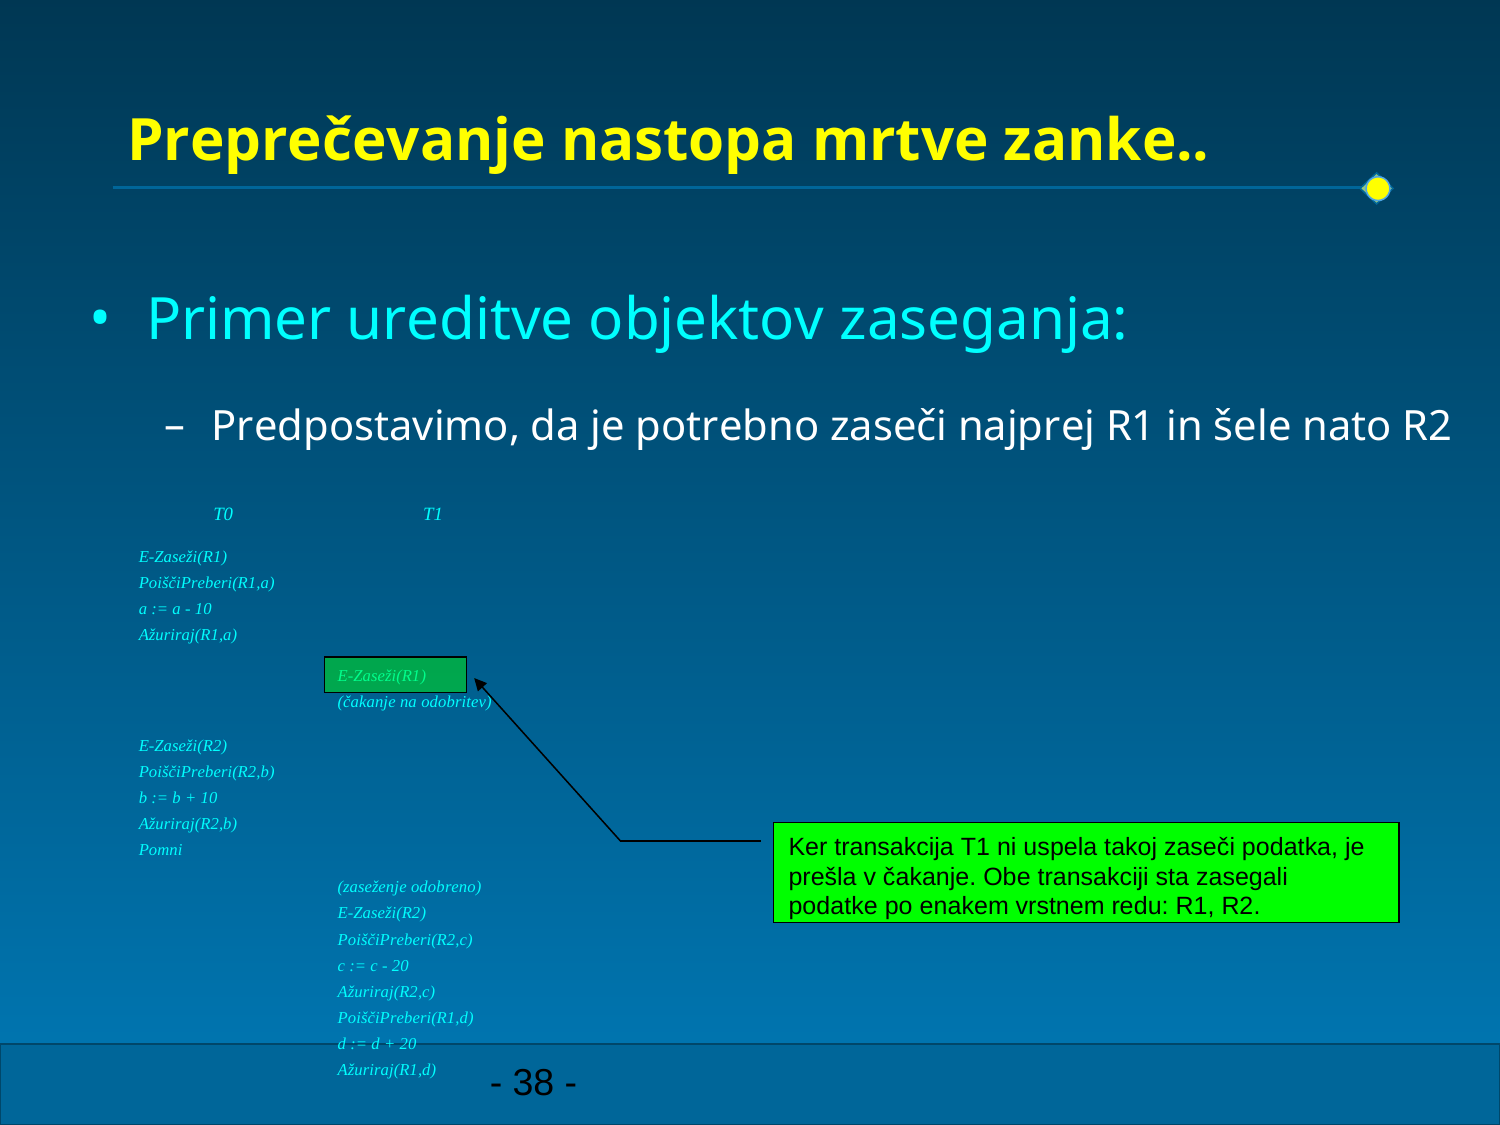

# Preprečevanje nastopa mrtve zanke..
Primer ureditve objektov zaseganja:
Predpostavimo, da je potrebno zaseči najprej R1 in šele nato R2
| T0 | T1 |
| --- | --- |
| E-Zaseži(R1) PoiščiPreberi(R1,a) a := a - 10 Ažuriraj(R1,a) | |
| | E-Zaseži(R1) (čakanje na odobritev) |
| E-Zaseži(R2) PoiščiPreberi(R2,b) b := b + 10 Ažuriraj(R2,b) Pomni | |
| | (zaseženje odobreno) E-Zaseži(R2) PoiščiPreberi(R2,c) c := c - 20 Ažuriraj(R2,c) PoiščiPreberi(R1,d) d := d + 20 Ažuriraj(R1,d) |
Ker transakcija T1 ni uspela takoj zaseči podatka, je prešla v čakanje. Obe transakciji sta zasegali podatke po enakem vrstnem redu: R1, R2.